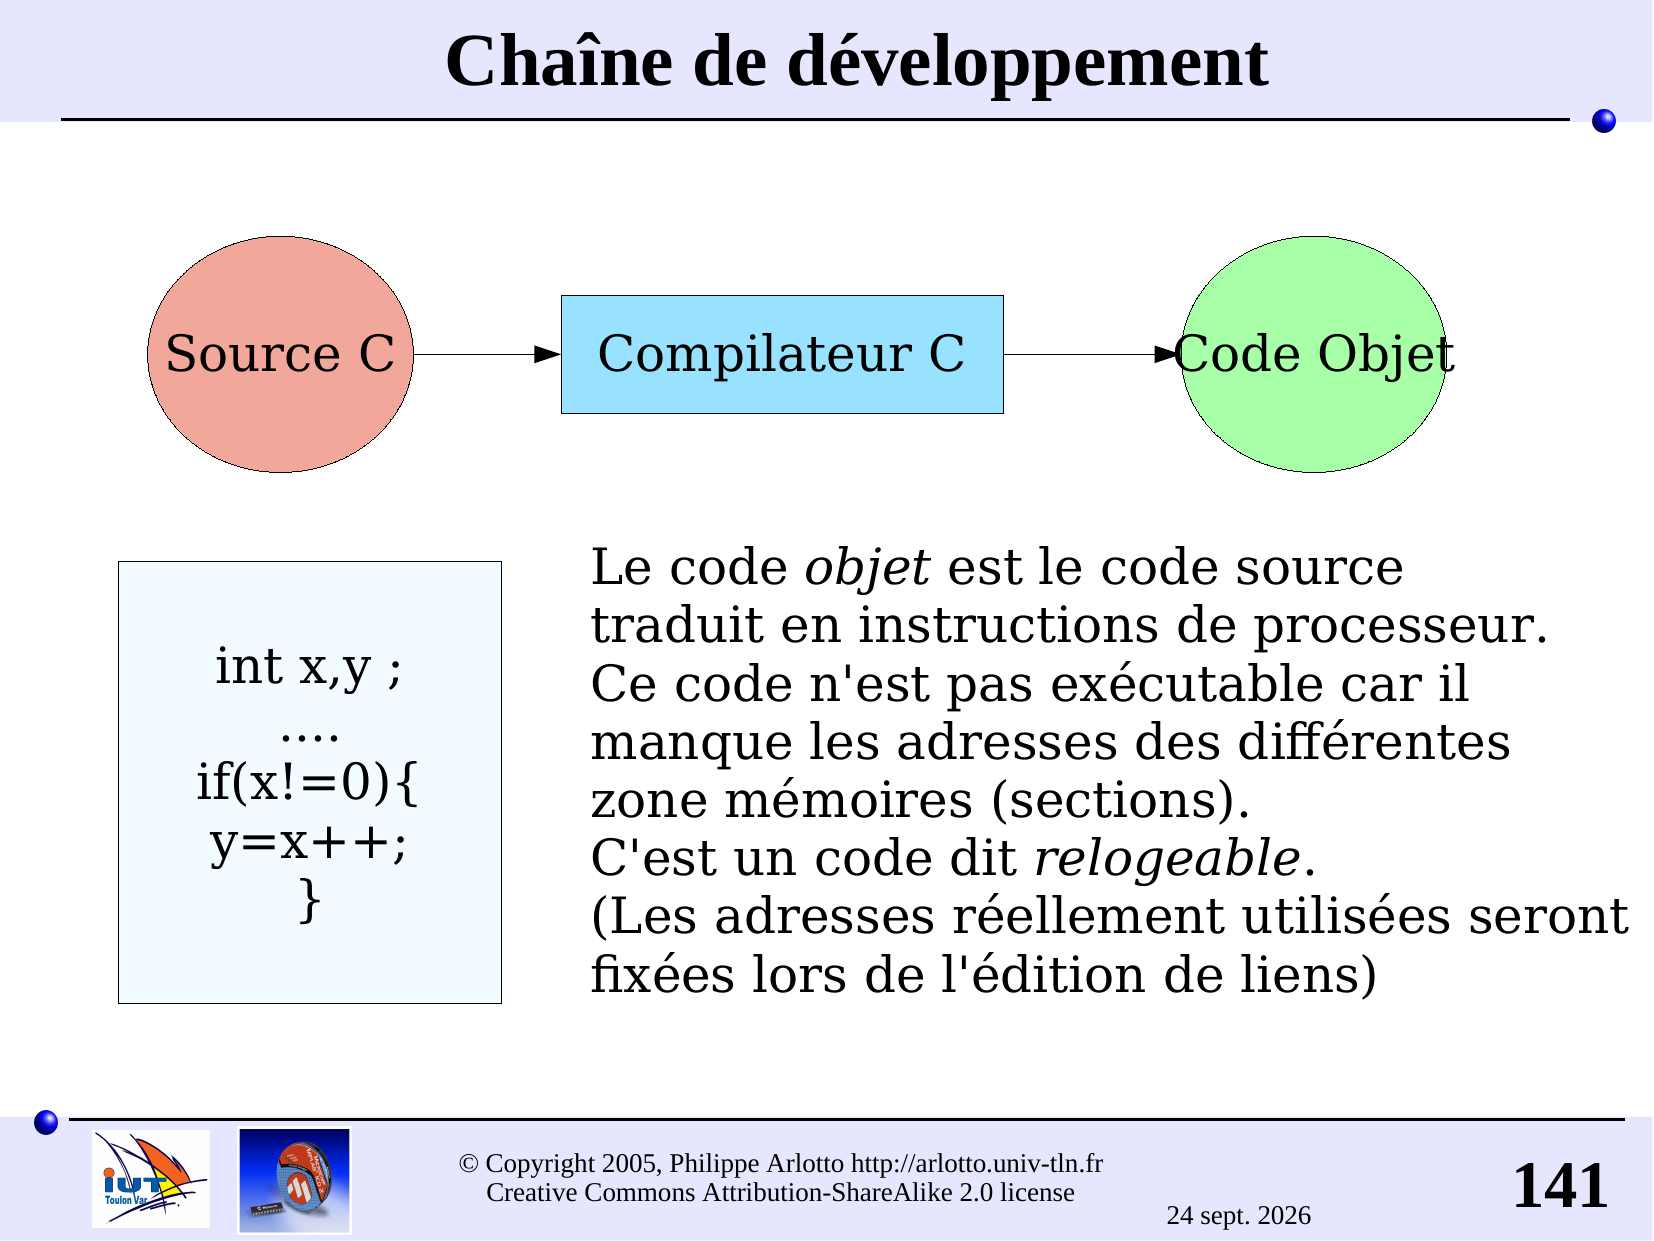

# Chaîne de développement
Source C
Code Objet
Compilateur C
Le code objet est le code source
traduit en instructions de processeur.
Ce code n'est pas exécutable car il
manque les adresses des différentes
zone mémoires (sections).
C'est un code dit relogeable.
(Les adresses réellement utilisées seront
fixées lors de l'édition de liens)
int x,y ;
....
if(x!=0){
y=x++;
}